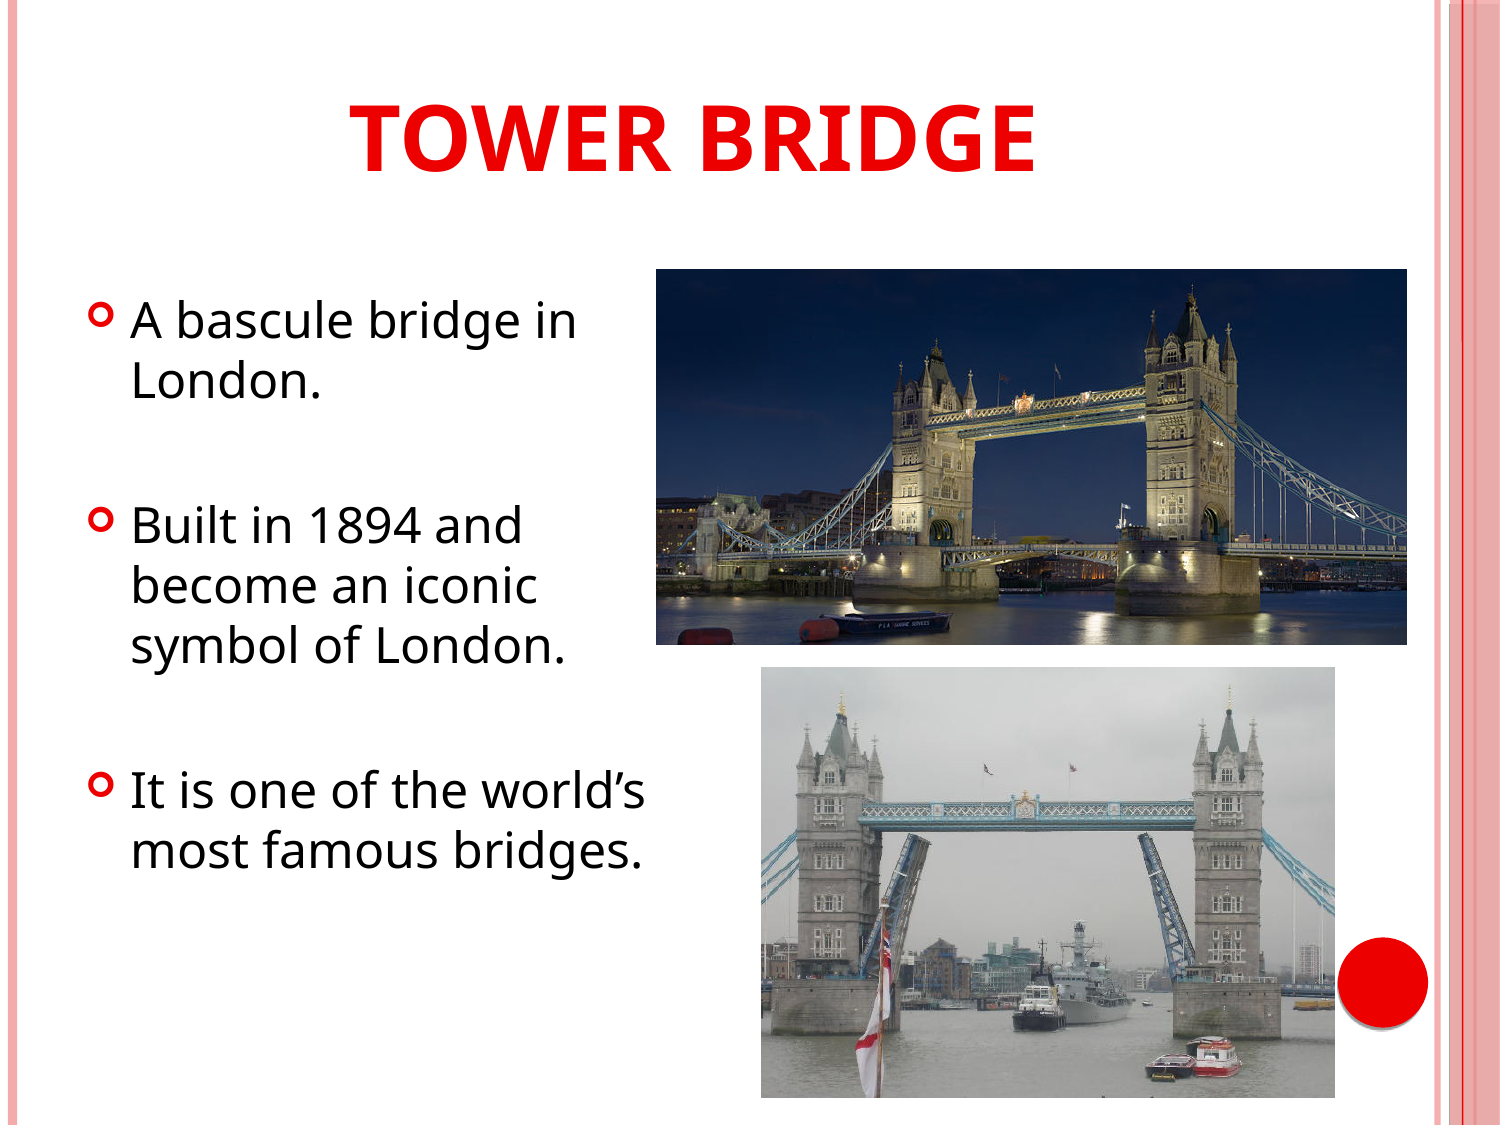

# TOWER BRIDGE
A bascule bridge in London.
Built in 1894 and become an iconic symbol of London.
It is one of the world’s most famous bridges.